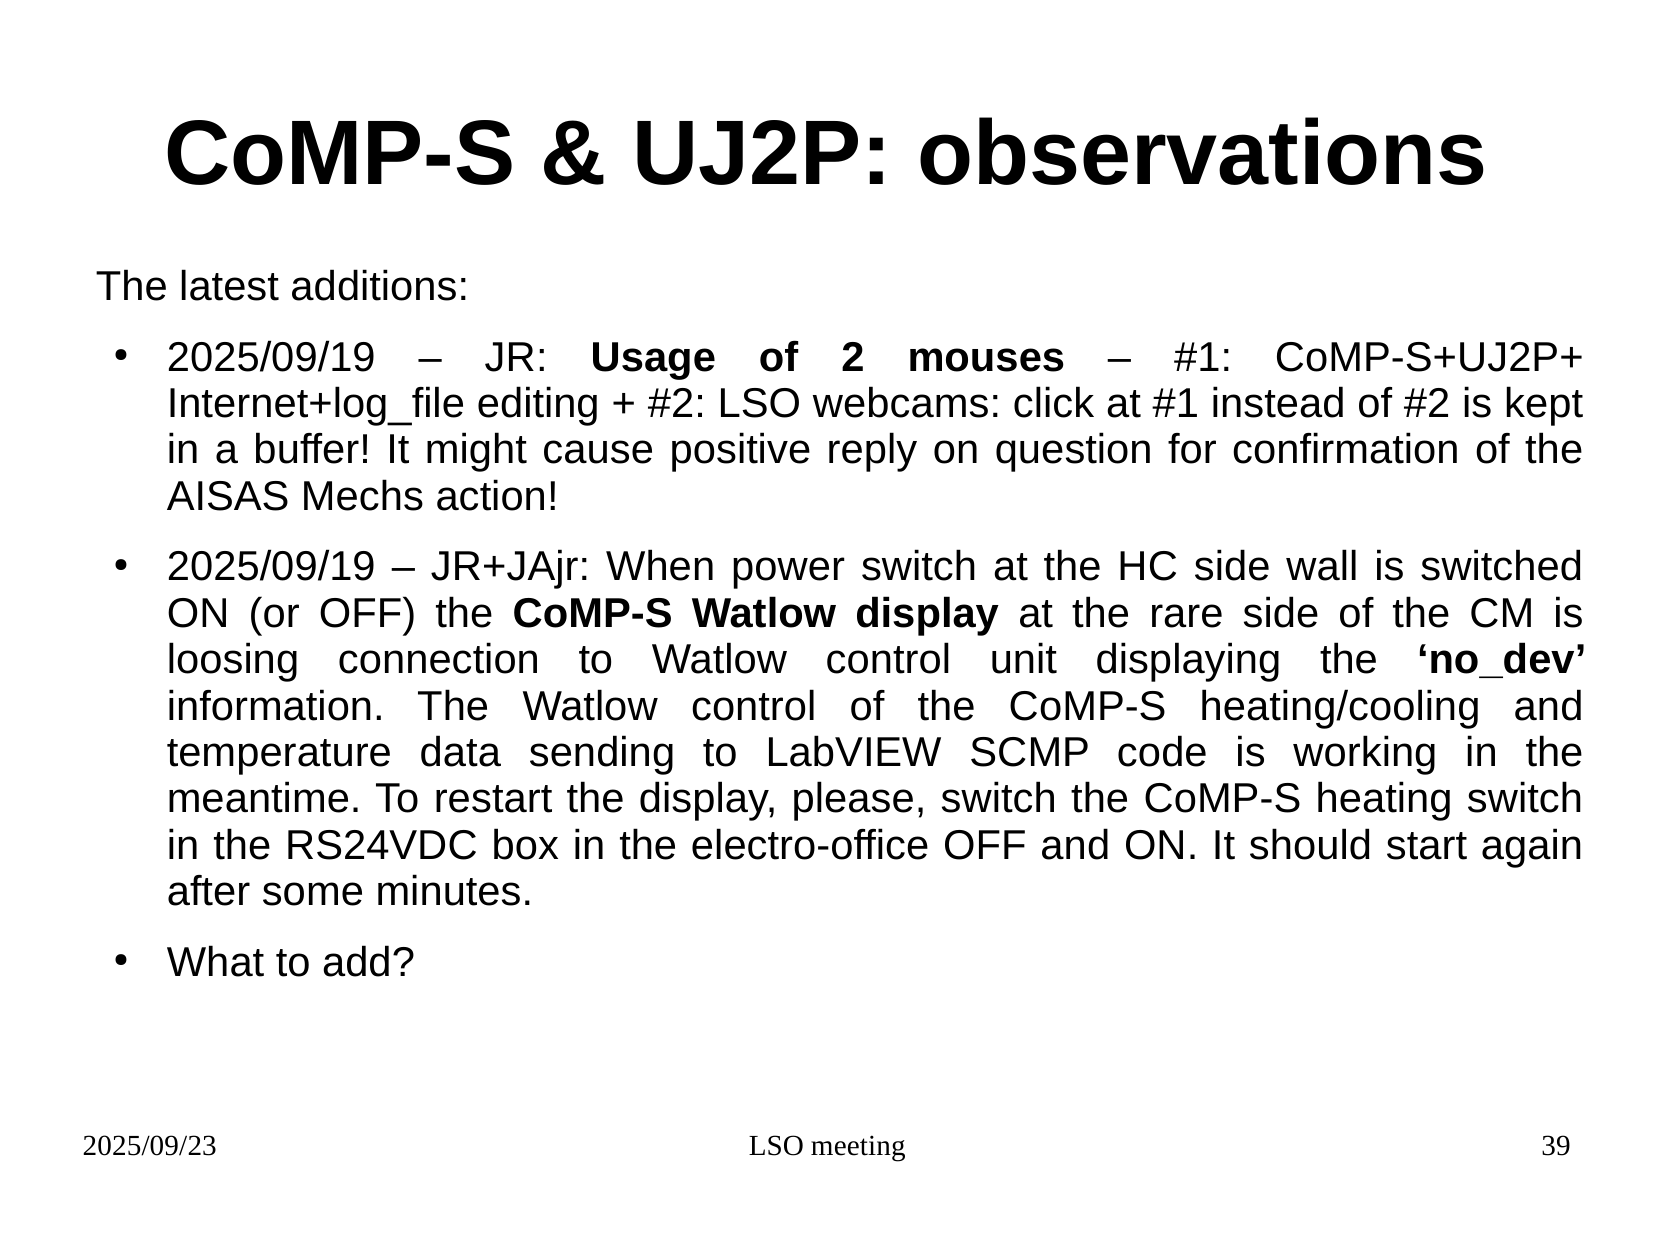

CoMP-S & UJ2P: observations
# The latest additions:
2025/09/19 – JR: Usage of 2 mouses – #1: CoMP-S+UJ2P+ Internet+log_file editing + #2: LSO webcams: click at #1 instead of #2 is kept in a buffer! It might cause positive reply on question for confirmation of the AISAS Mechs action!
2025/09/19 – JR+JAjr: When power switch at the HC side wall is switched ON (or OFF) the CoMP-S Watlow display at the rare side of the CM is loosing connection to Watlow control unit displaying the ‘no_dev’ information. The Watlow control of the CoMP-S heating/cooling and temperature data sending to LabVIEW SCMP code is working in the meantime. To restart the display, please, switch the CoMP-S heating switch in the RS24VDC box in the electro-office OFF and ON. It should start again after some minutes.
What to add?
2025/09/23
LSO meeting
39